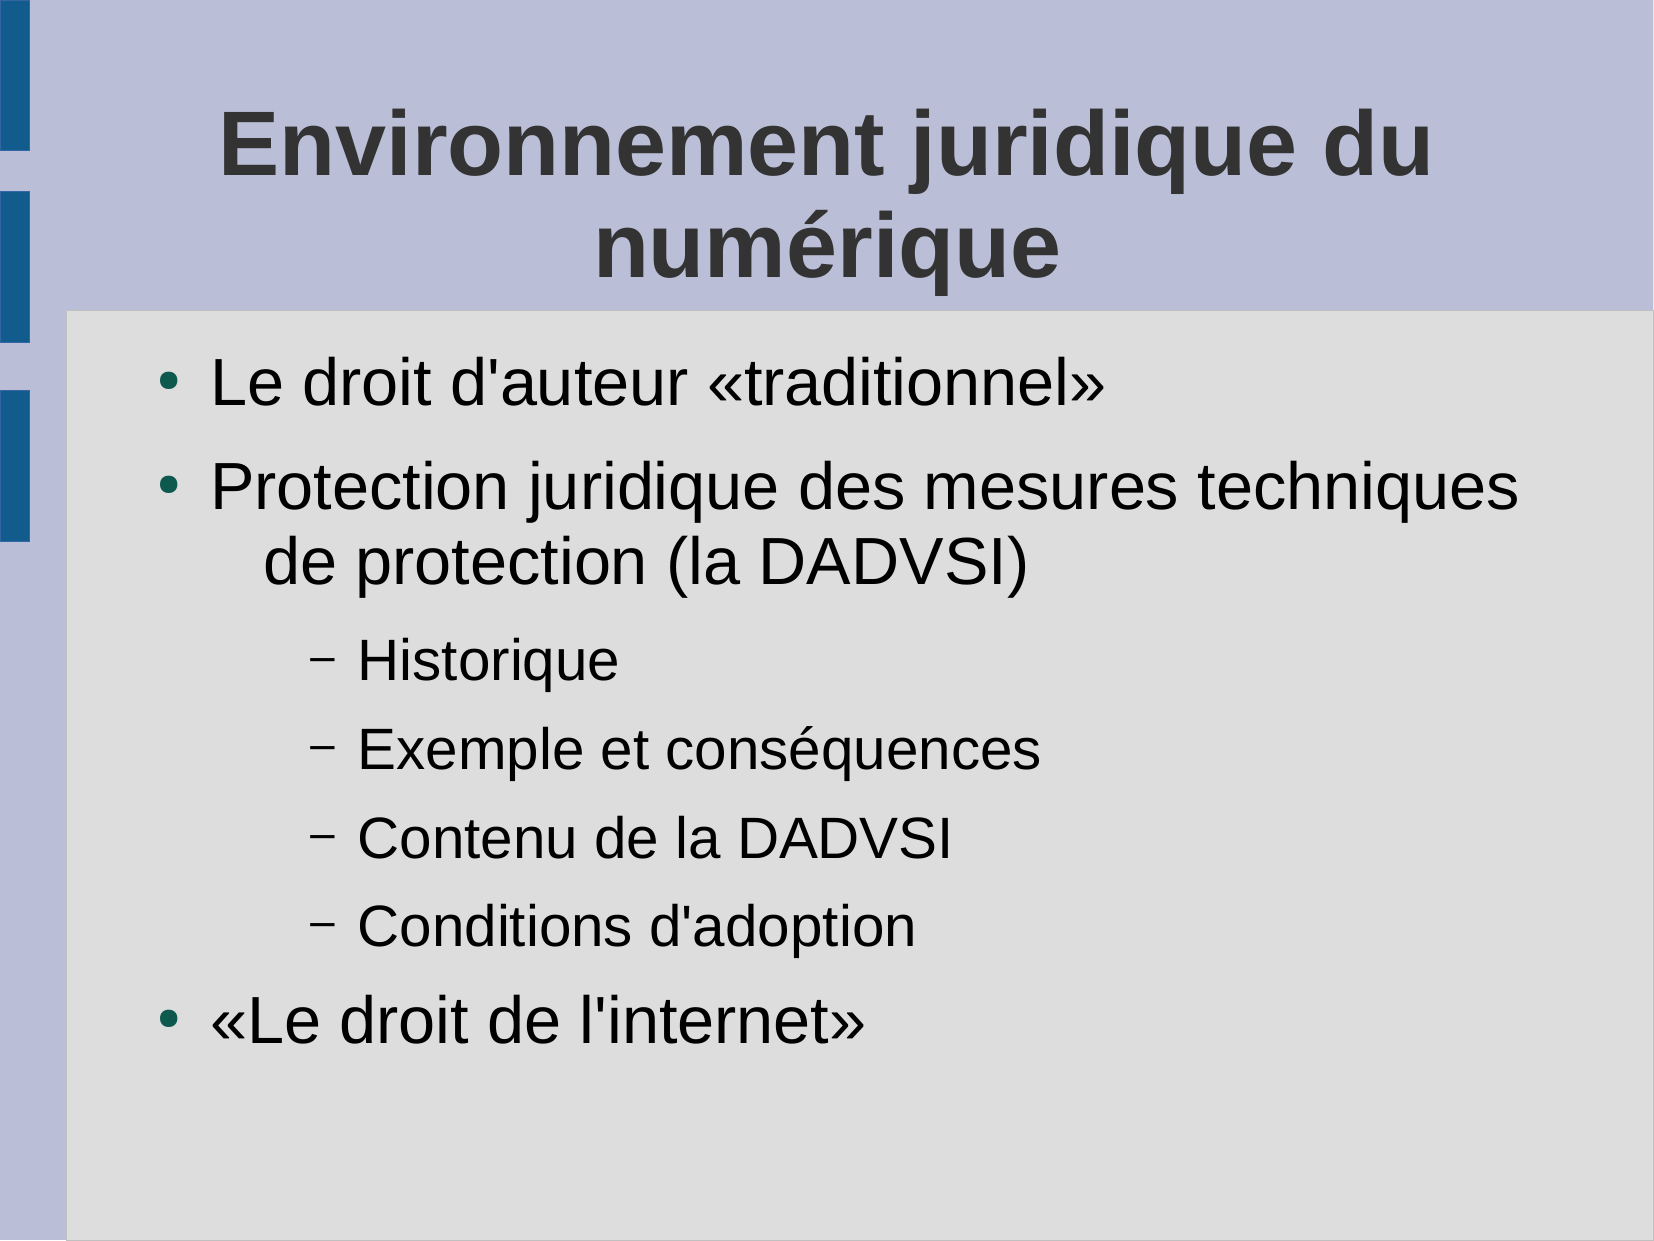

# Environnement juridique du numérique
Le droit d'auteur «traditionnel»
Protection juridique des mesures techniques de protection (la DADVSI)
Historique
Exemple et conséquences
Contenu de la DADVSI
Conditions d'adoption
«Le droit de l'internet»